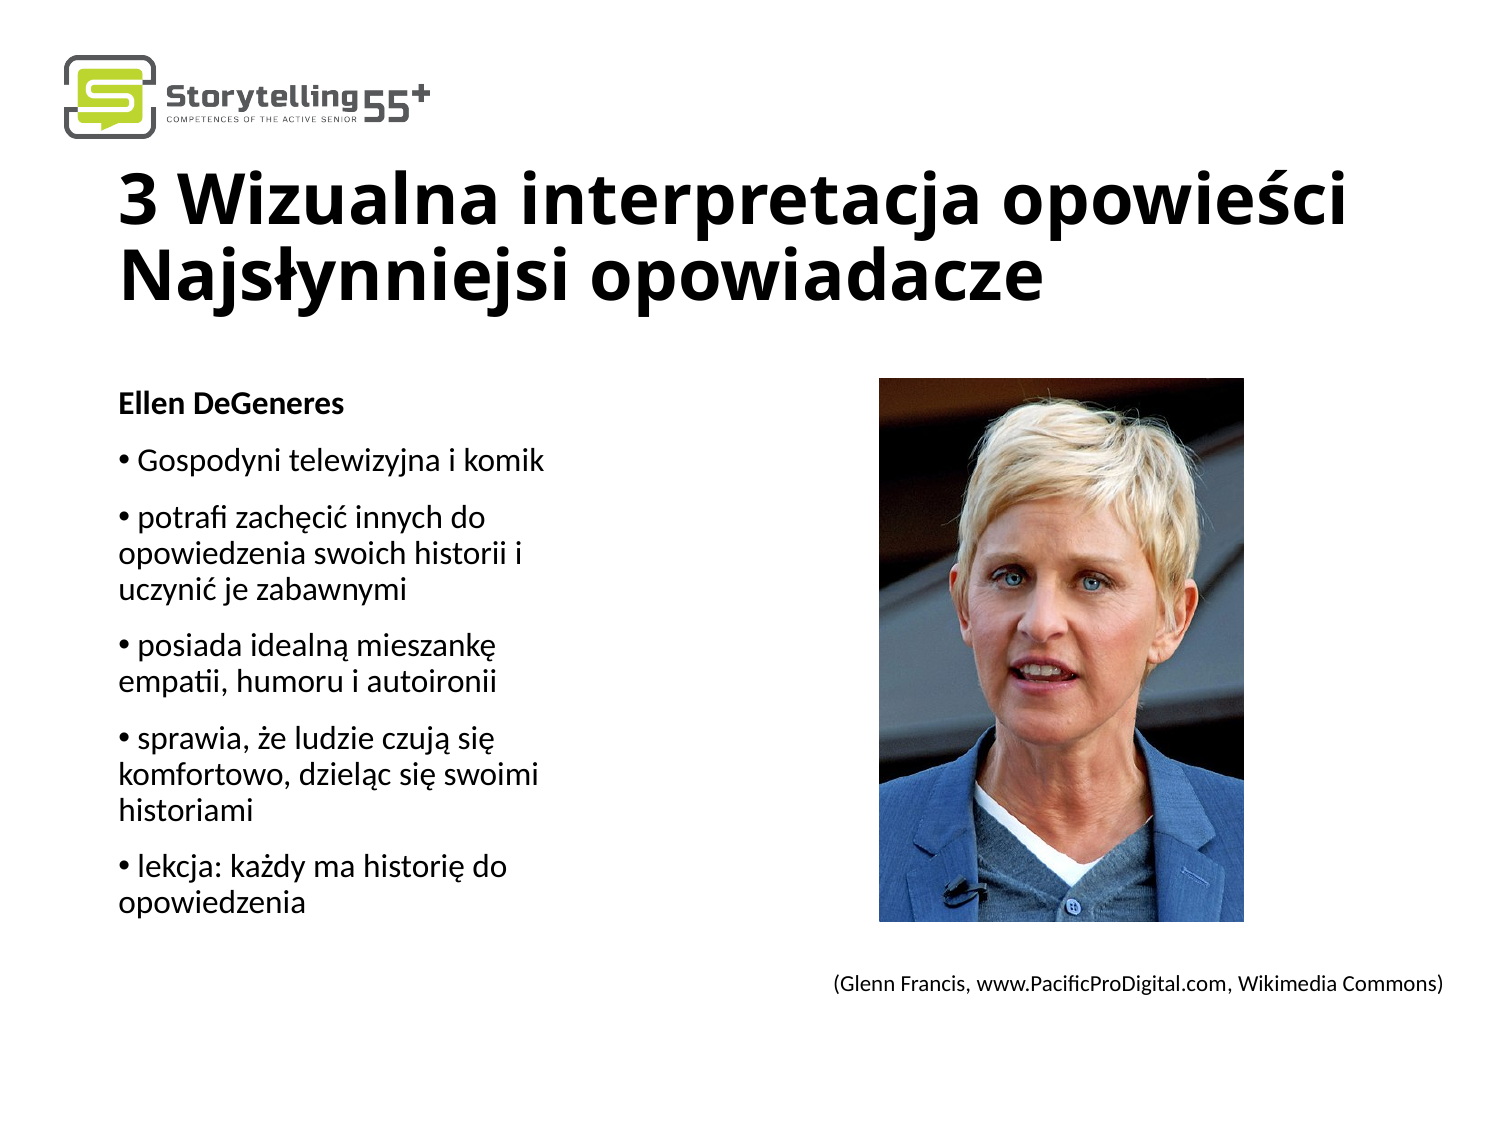

# 3 Wizualna interpretacja opowieści Najsłynniejsi opowiadacze
Ellen DeGeneres
 Gospodyni telewizyjna i komik
 potrafi zachęcić innych do opowiedzenia swoich historii i uczynić je zabawnymi
 posiada idealną mieszankę empatii, humoru i autoironii
 sprawia, że ludzie czują się komfortowo, dzieląc się swoimi historiami
 lekcja: każdy ma historię do opowiedzenia
 (Glenn Francis, www.PacificProDigital.com, Wikimedia Commons)